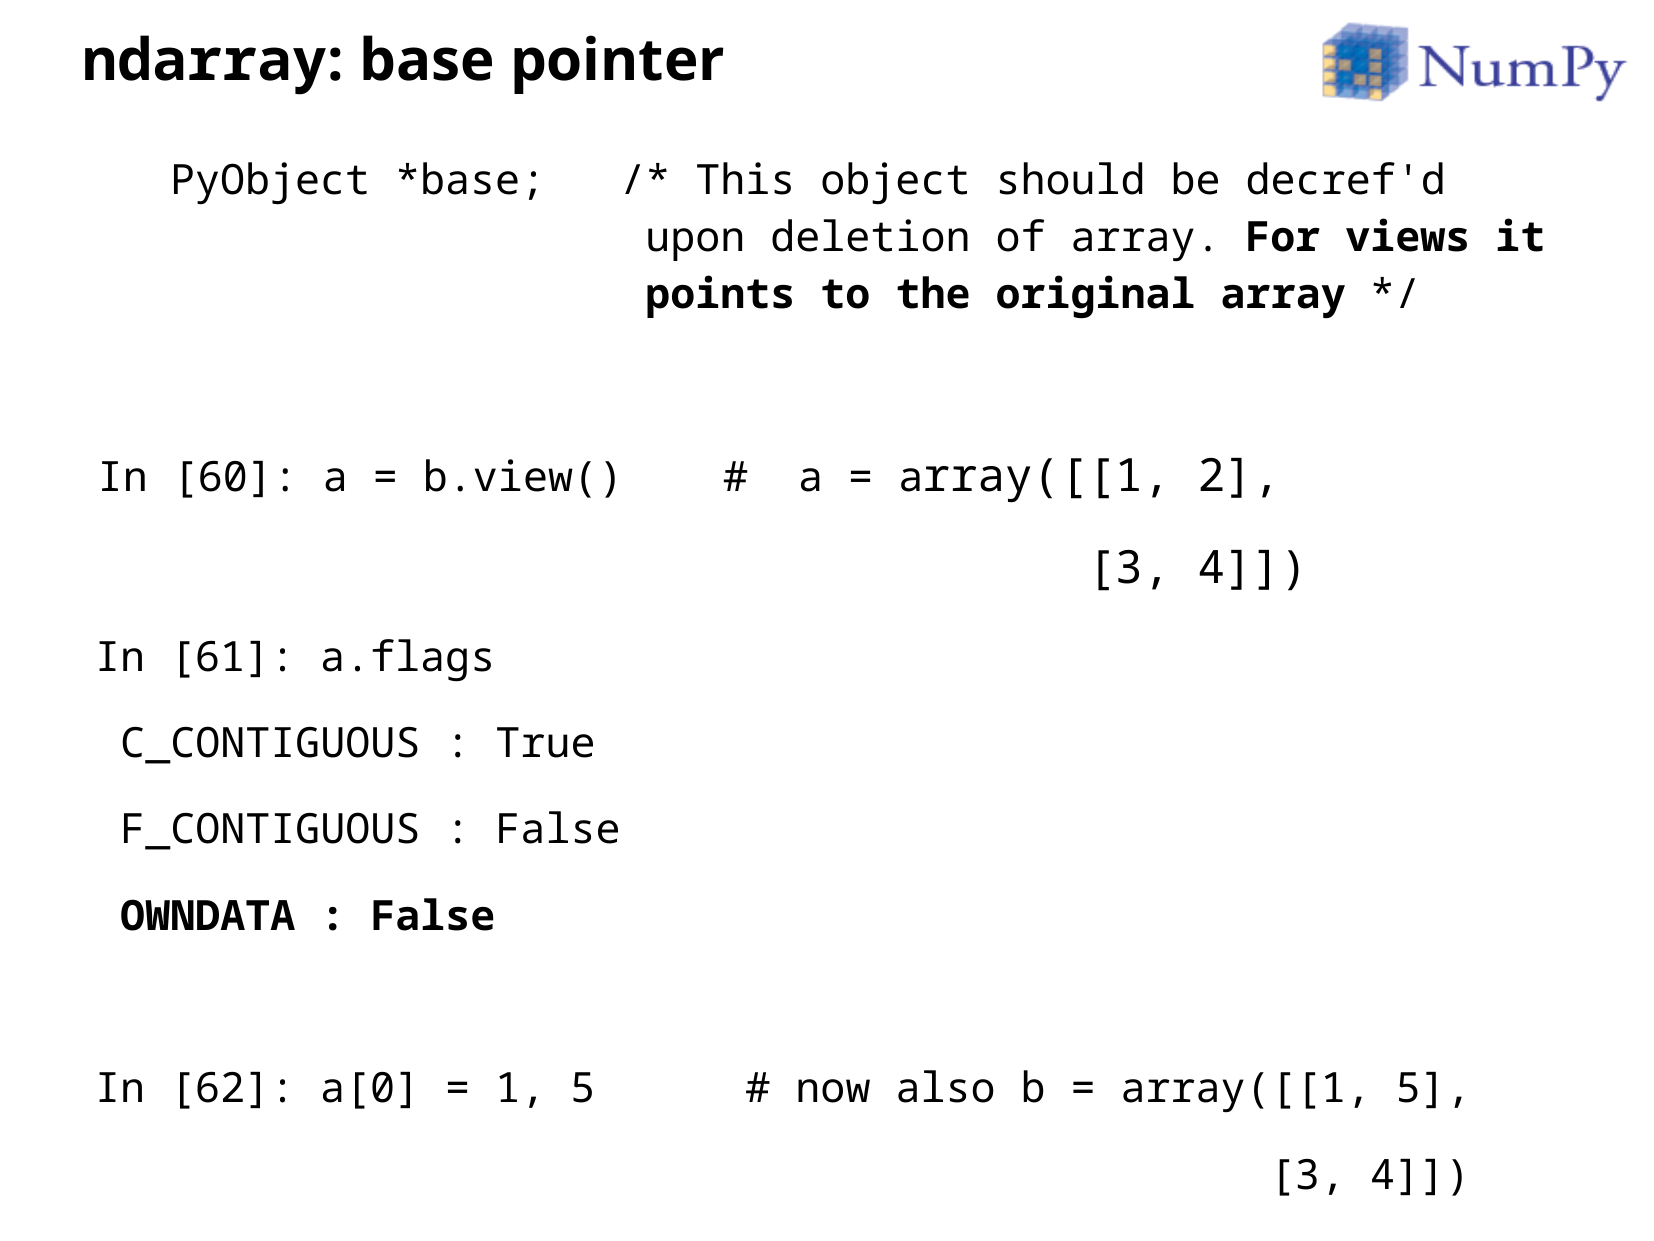

# ndarray: base pointer
 PyObject *base; /* This object should be decref'd upon deletion of array. For views it points to the original array */
 In [60]: a = b.view() # a = array([[1, 2],
 [3, 4]])
 In [61]: a.flags
 C_CONTIGUOUS : True
 F_CONTIGUOUS : False
 OWNDATA : False
 In [62]: a[0] = 1, 5 # now also b = array([[1, 5],
 [3, 4]])